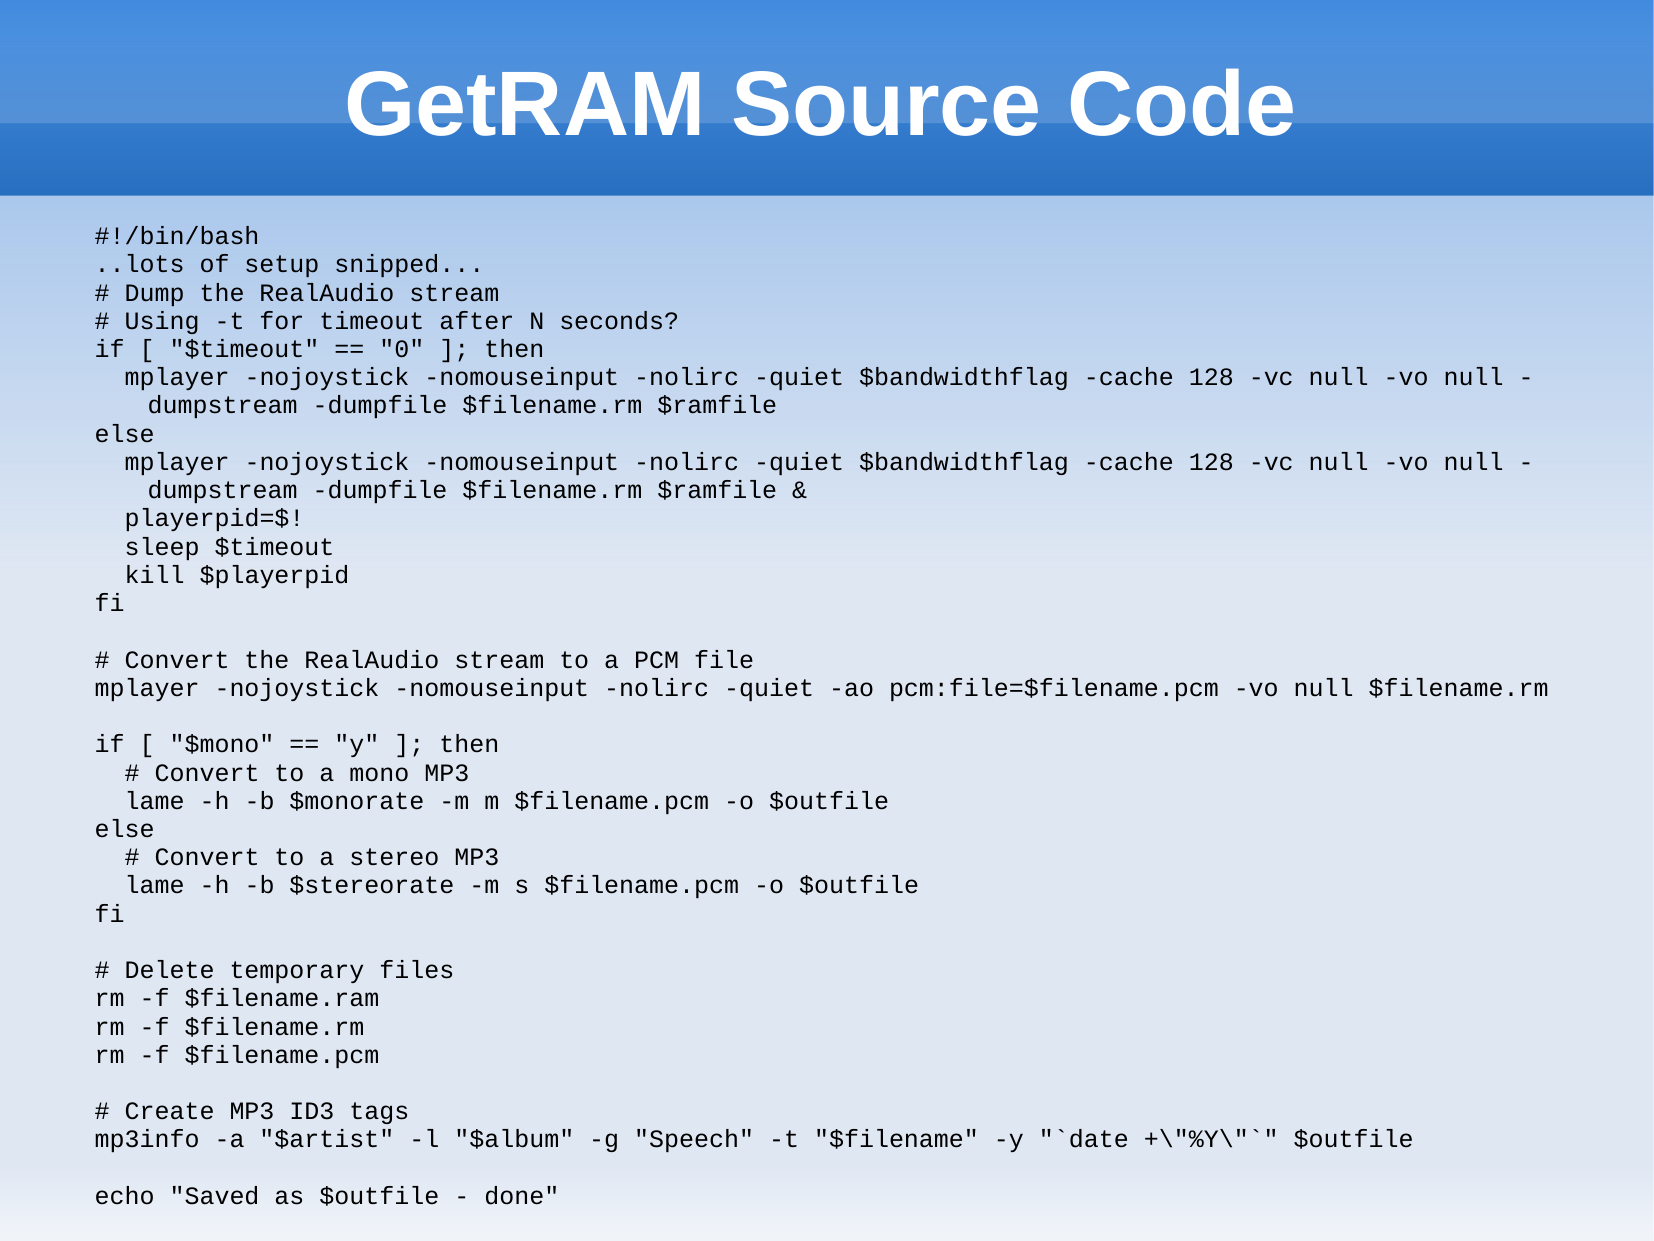

# GetRAM Source Code
#!/bin/bash
..lots of setup snipped...
# Dump the RealAudio stream
# Using -t for timeout after N seconds?
if [ "$timeout" == "0" ]; then
 mplayer -nojoystick -nomouseinput -nolirc -quiet $bandwidthflag -cache 128 -vc null -vo null -dumpstream -dumpfile $filename.rm $ramfile
else
 mplayer -nojoystick -nomouseinput -nolirc -quiet $bandwidthflag -cache 128 -vc null -vo null -dumpstream -dumpfile $filename.rm $ramfile &
 playerpid=$!
 sleep $timeout
 kill $playerpid
fi
# Convert the RealAudio stream to a PCM file
mplayer -nojoystick -nomouseinput -nolirc -quiet -ao pcm:file=$filename.pcm -vo null $filename.rm
if [ "$mono" == "y" ]; then
 # Convert to a mono MP3
 lame -h -b $monorate -m m $filename.pcm -o $outfile
else
 # Convert to a stereo MP3
 lame -h -b $stereorate -m s $filename.pcm -o $outfile
fi
# Delete temporary files
rm -f $filename.ram
rm -f $filename.rm
rm -f $filename.pcm
# Create MP3 ID3 tags
mp3info -a "$artist" -l "$album" -g "Speech" -t "$filename" -y "`date +\"%Y\"`" $outfile
echo "Saved as $outfile - done"